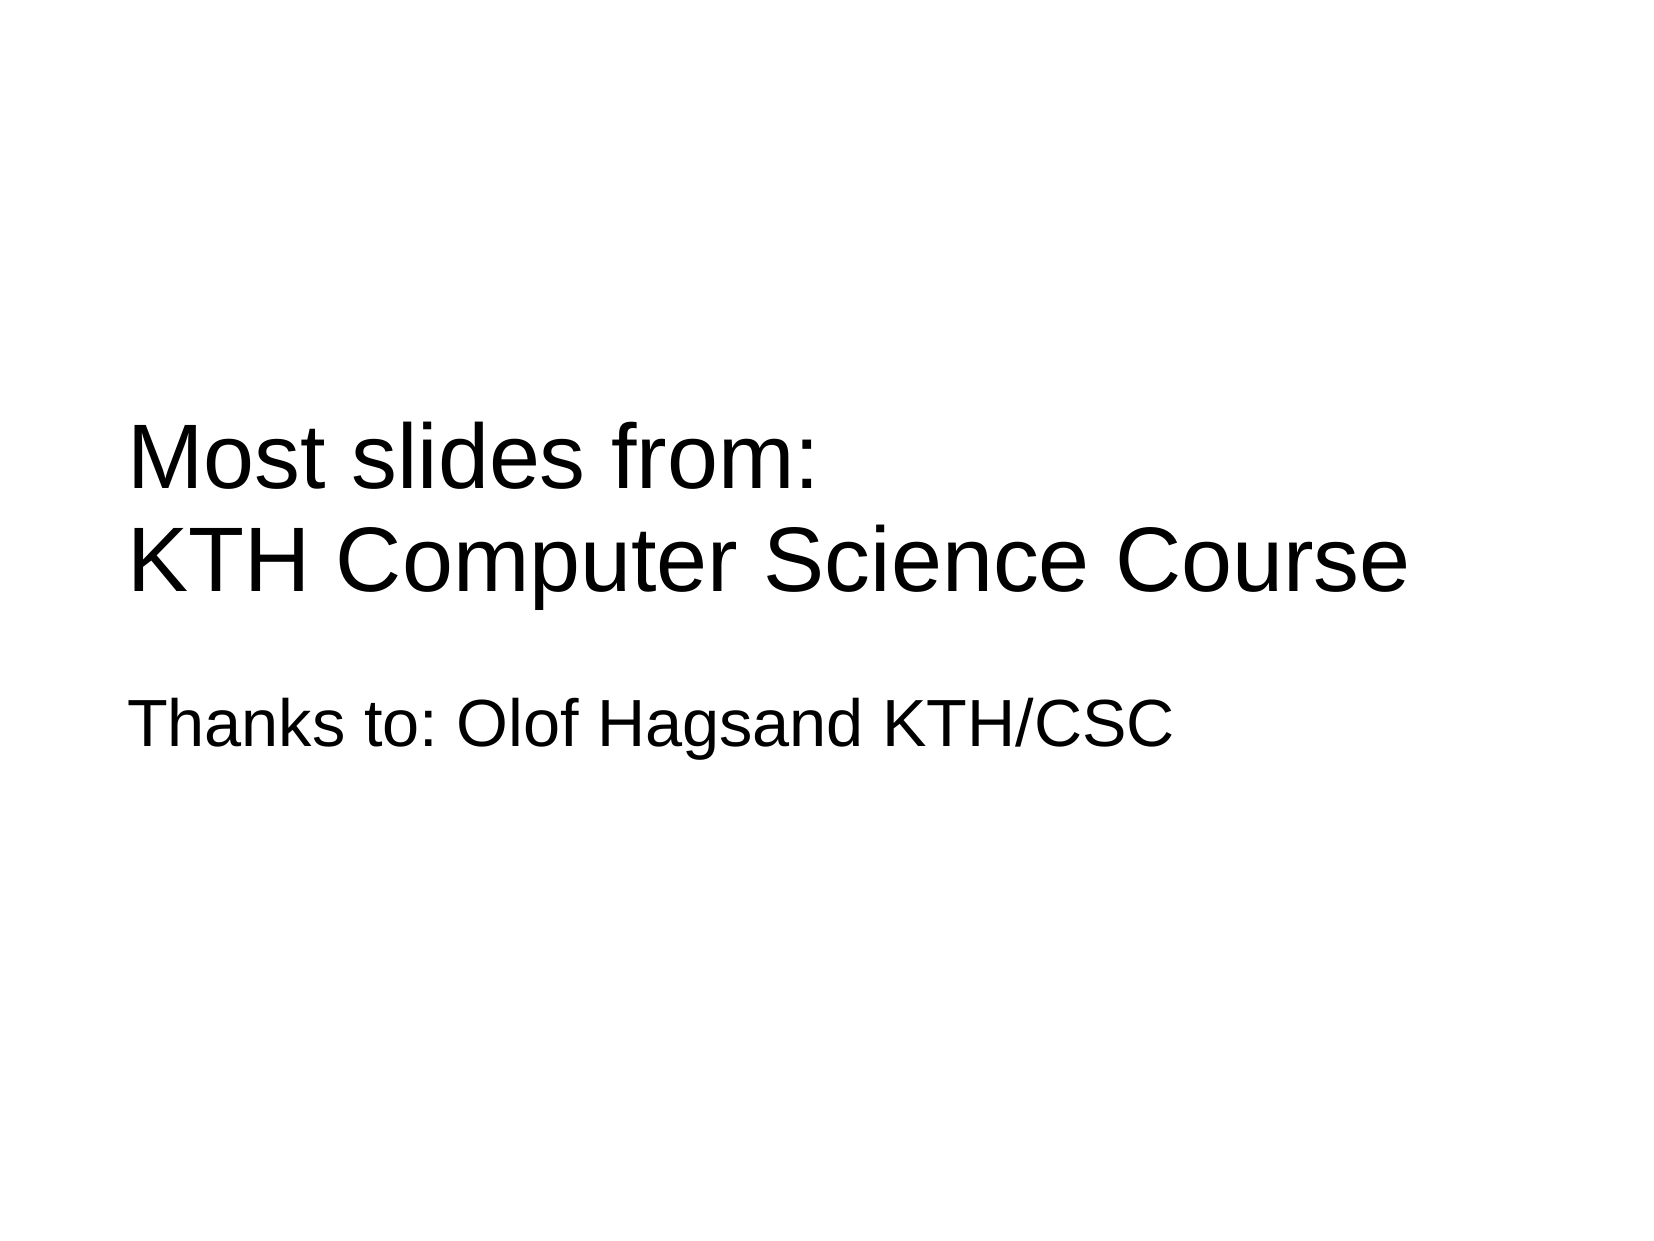

# Most slides from: KTH Computer Science Course Thanks to: Olof Hagsand KTH/CSC